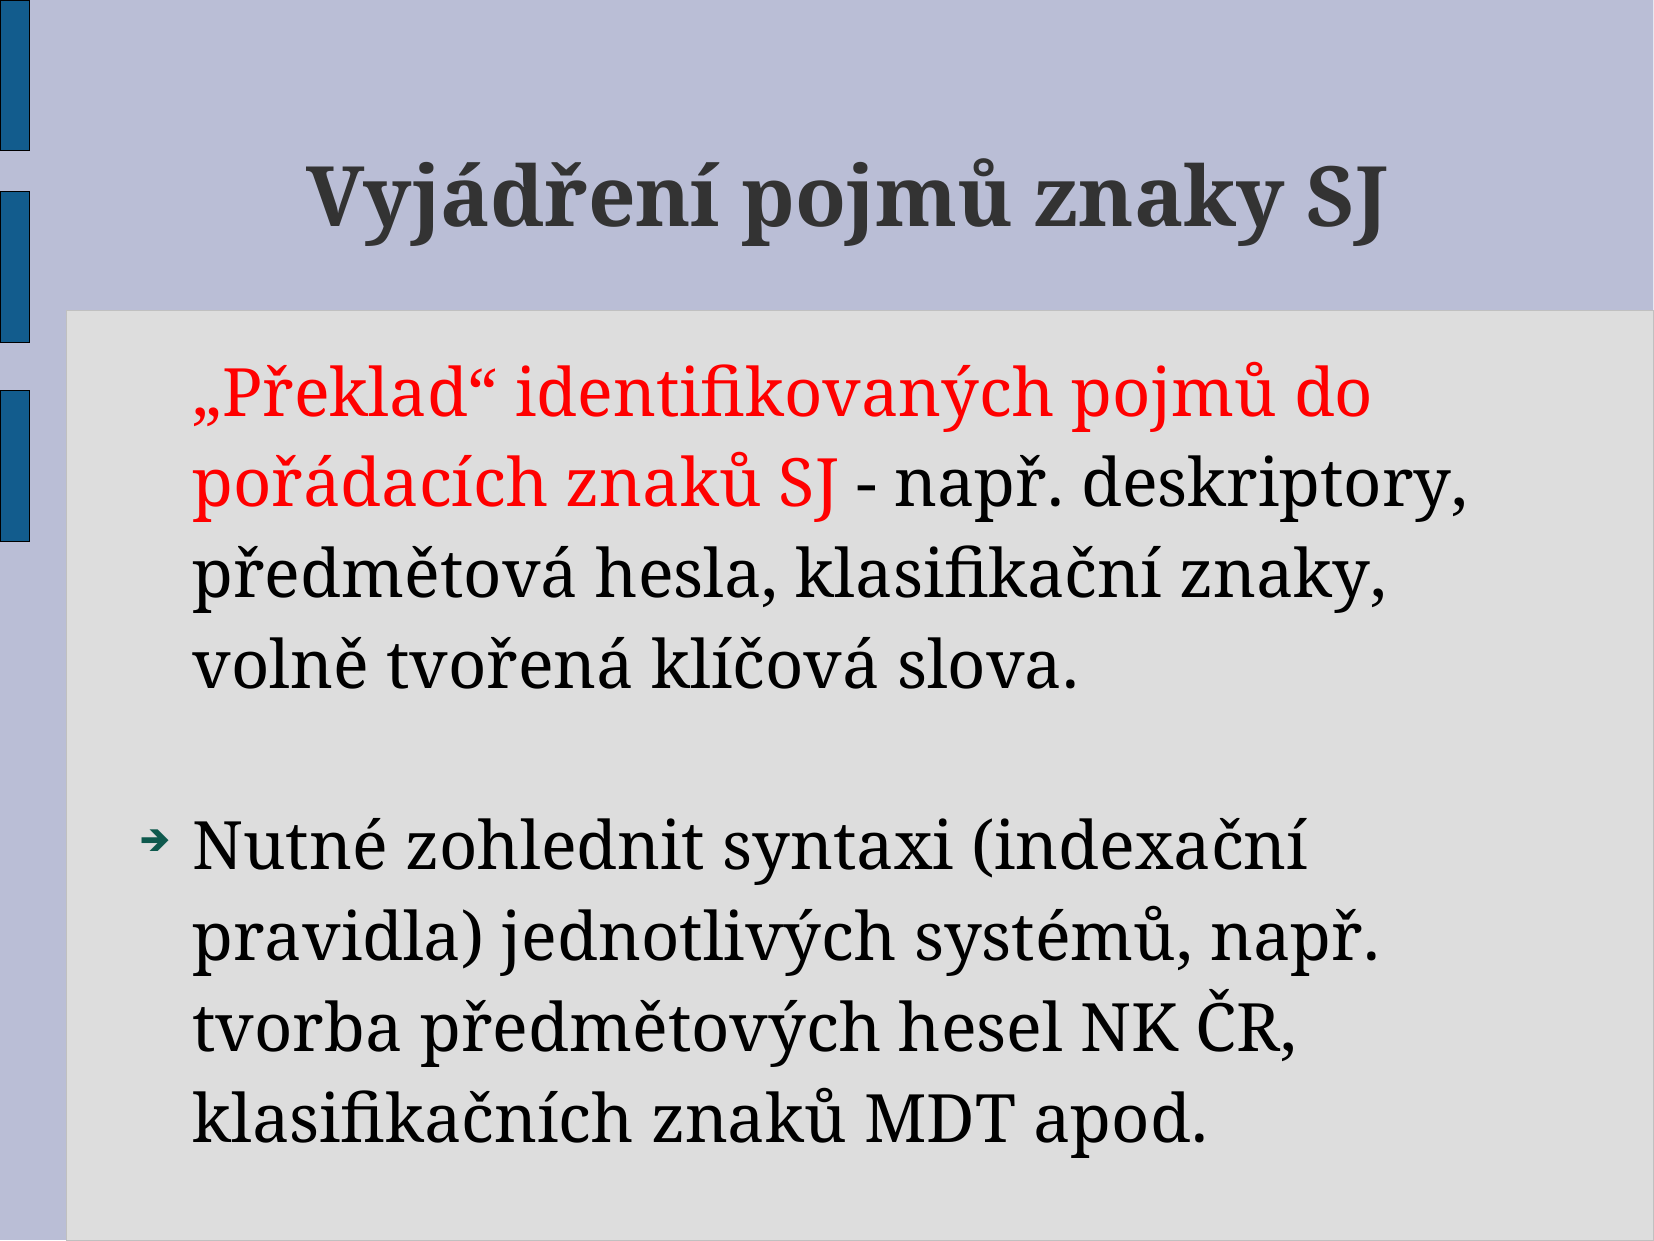

# Vyjádření pojmů znaky SJ
„Překlad“ identifikovaných pojmů do pořádacích znaků SJ - např. deskriptory, předmětová hesla, klasifikační znaky, volně tvořená klíčová slova.
Nutné zohlednit syntaxi (indexační pravidla) jednotlivých systémů, např. tvorba předmětových hesel NK ČR, klasifikačních znaků MDT apod.